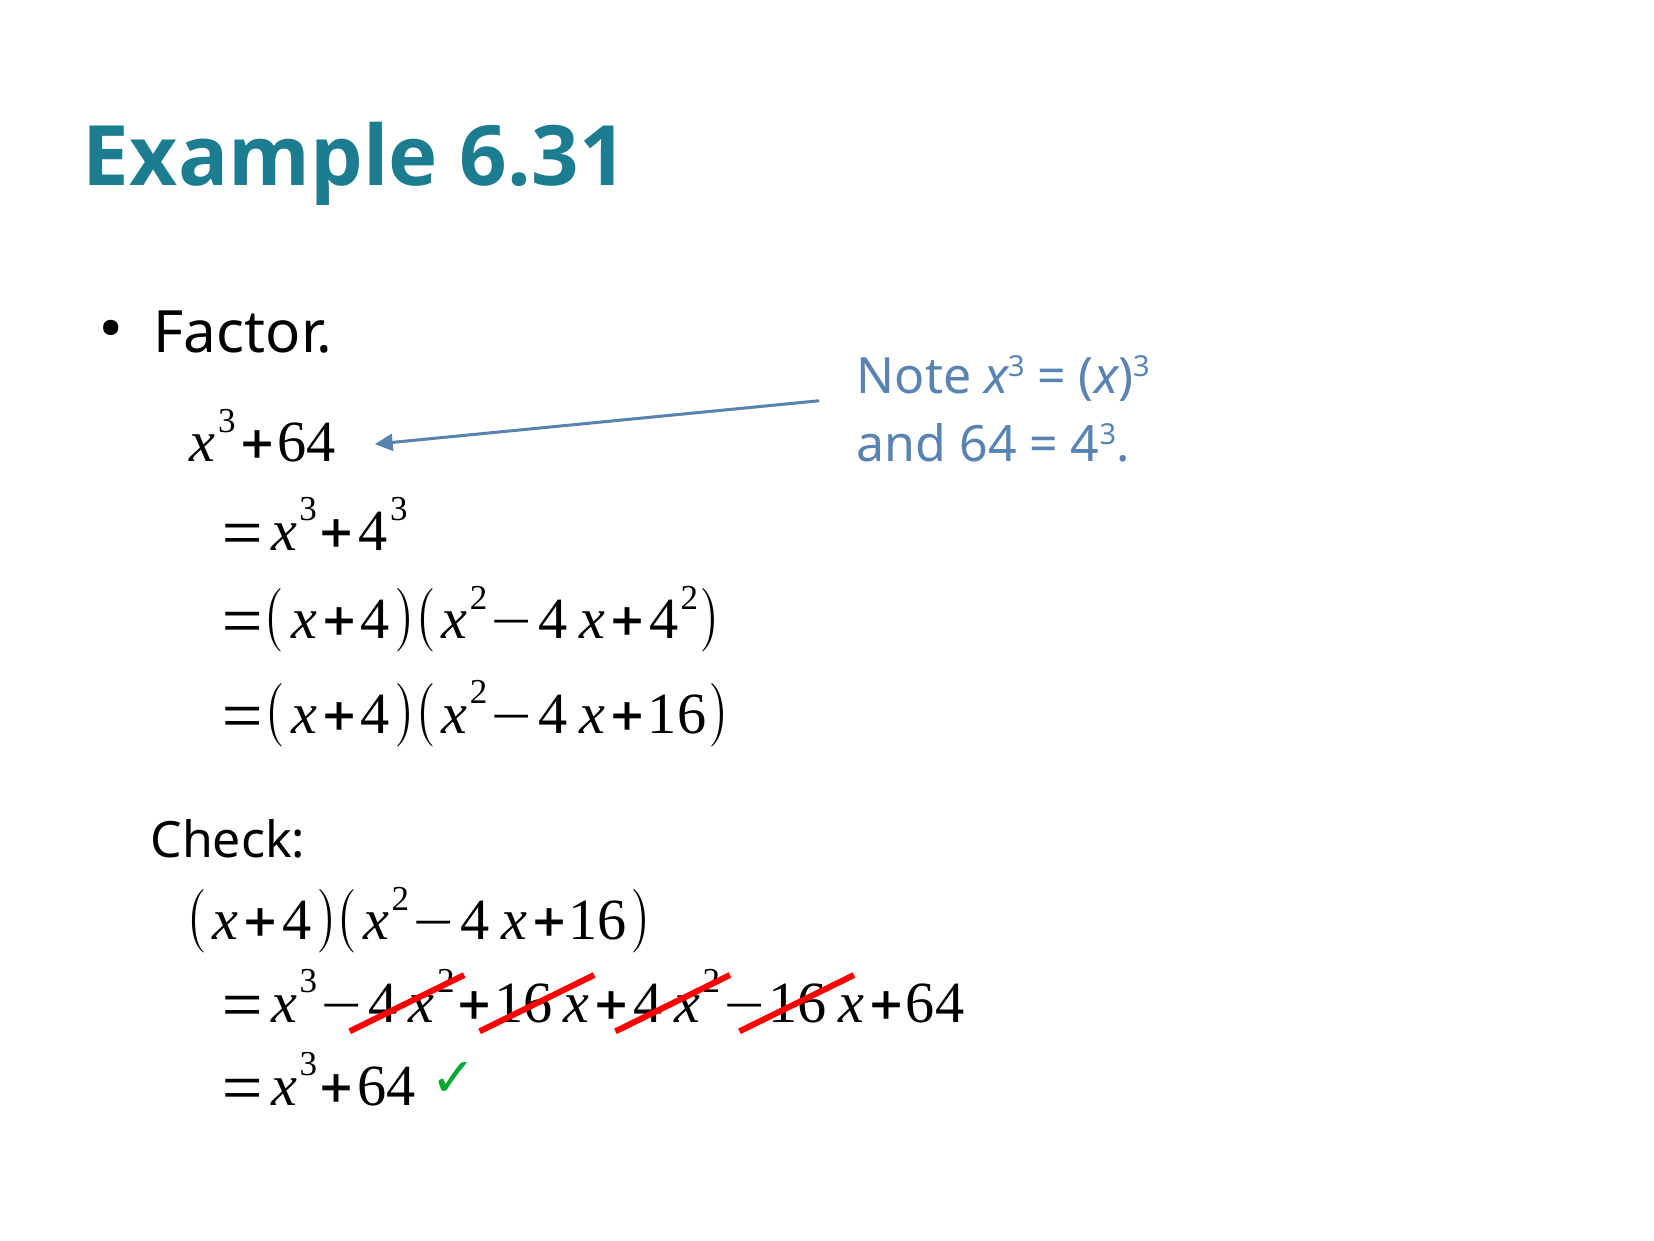

# Example 6.31
Factor.
Note x3 = (x)3 and 64 = 43.
Check:
✓